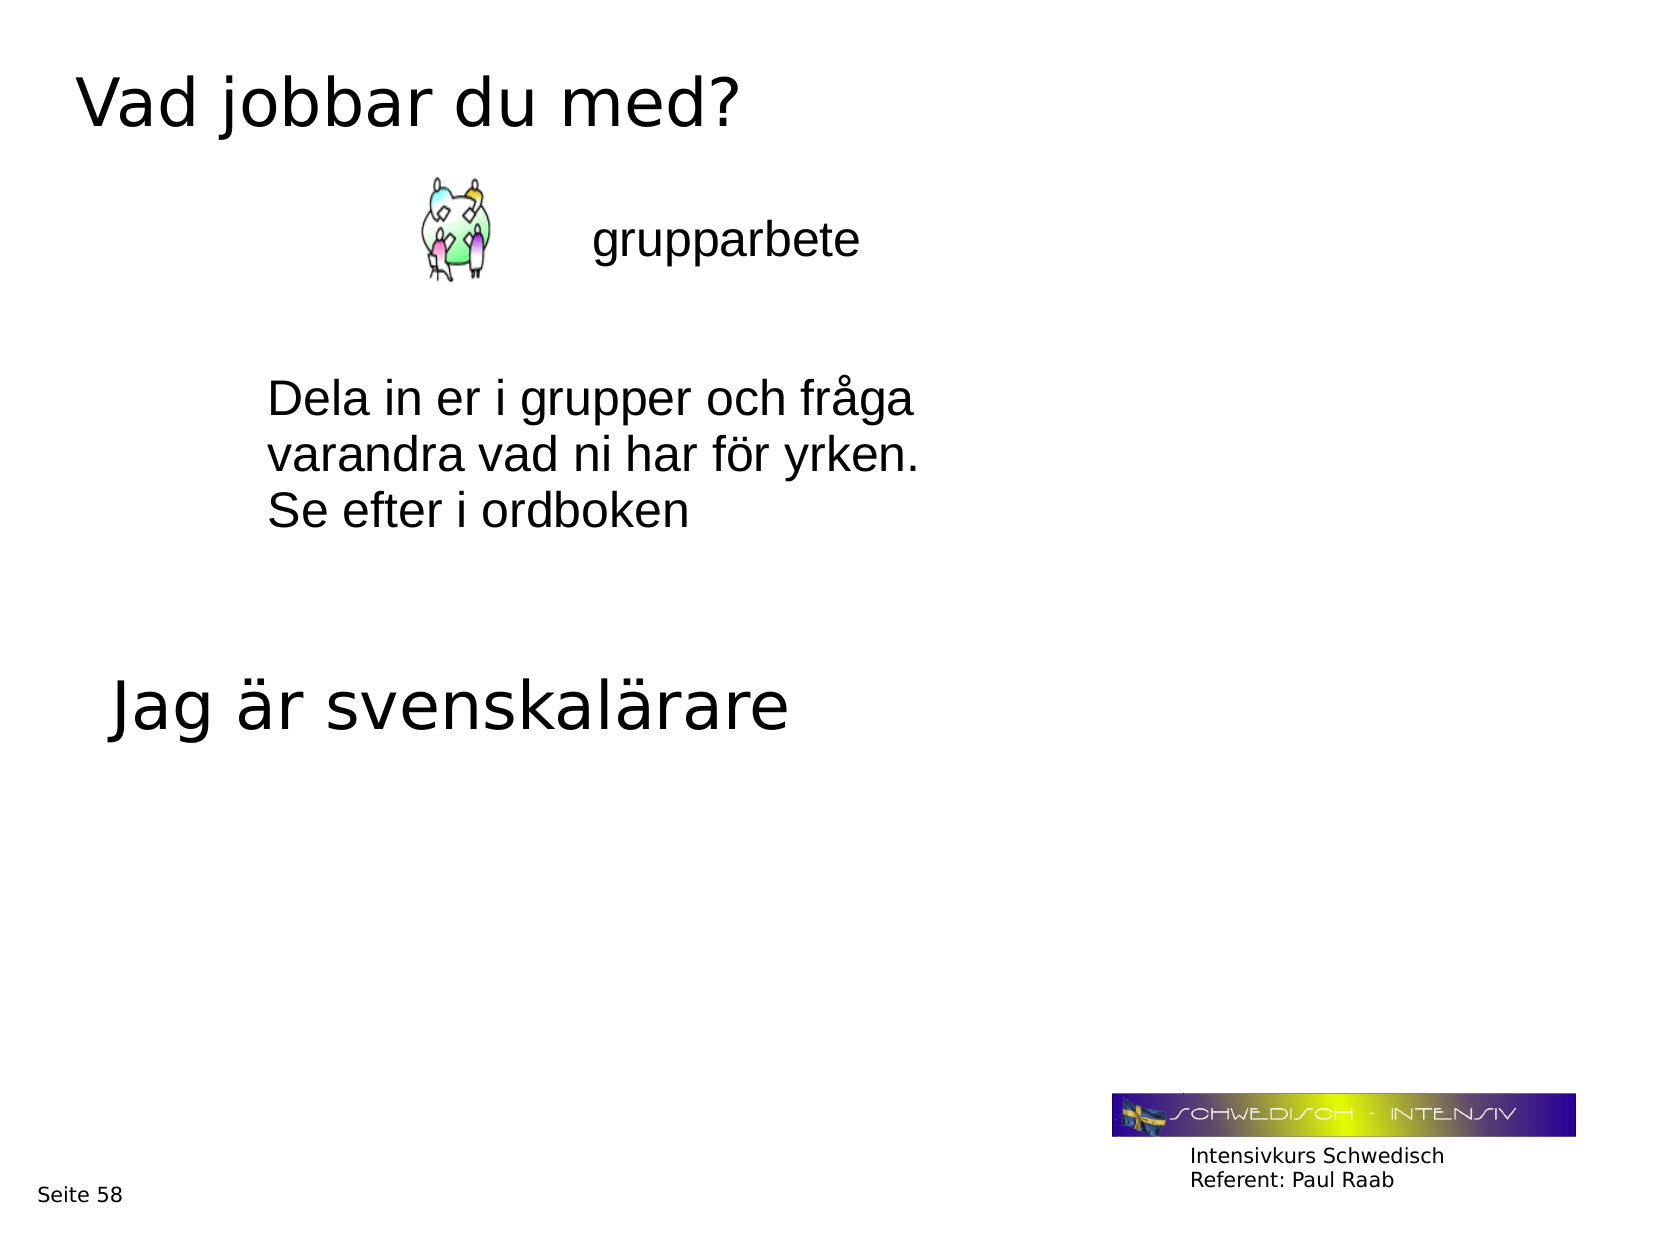

Vad jobbar du med?
grupparbete
Dela in er i grupper och fråga varandra vad ni har för yrken.
Se efter i ordboken
Jag är svenskalärare